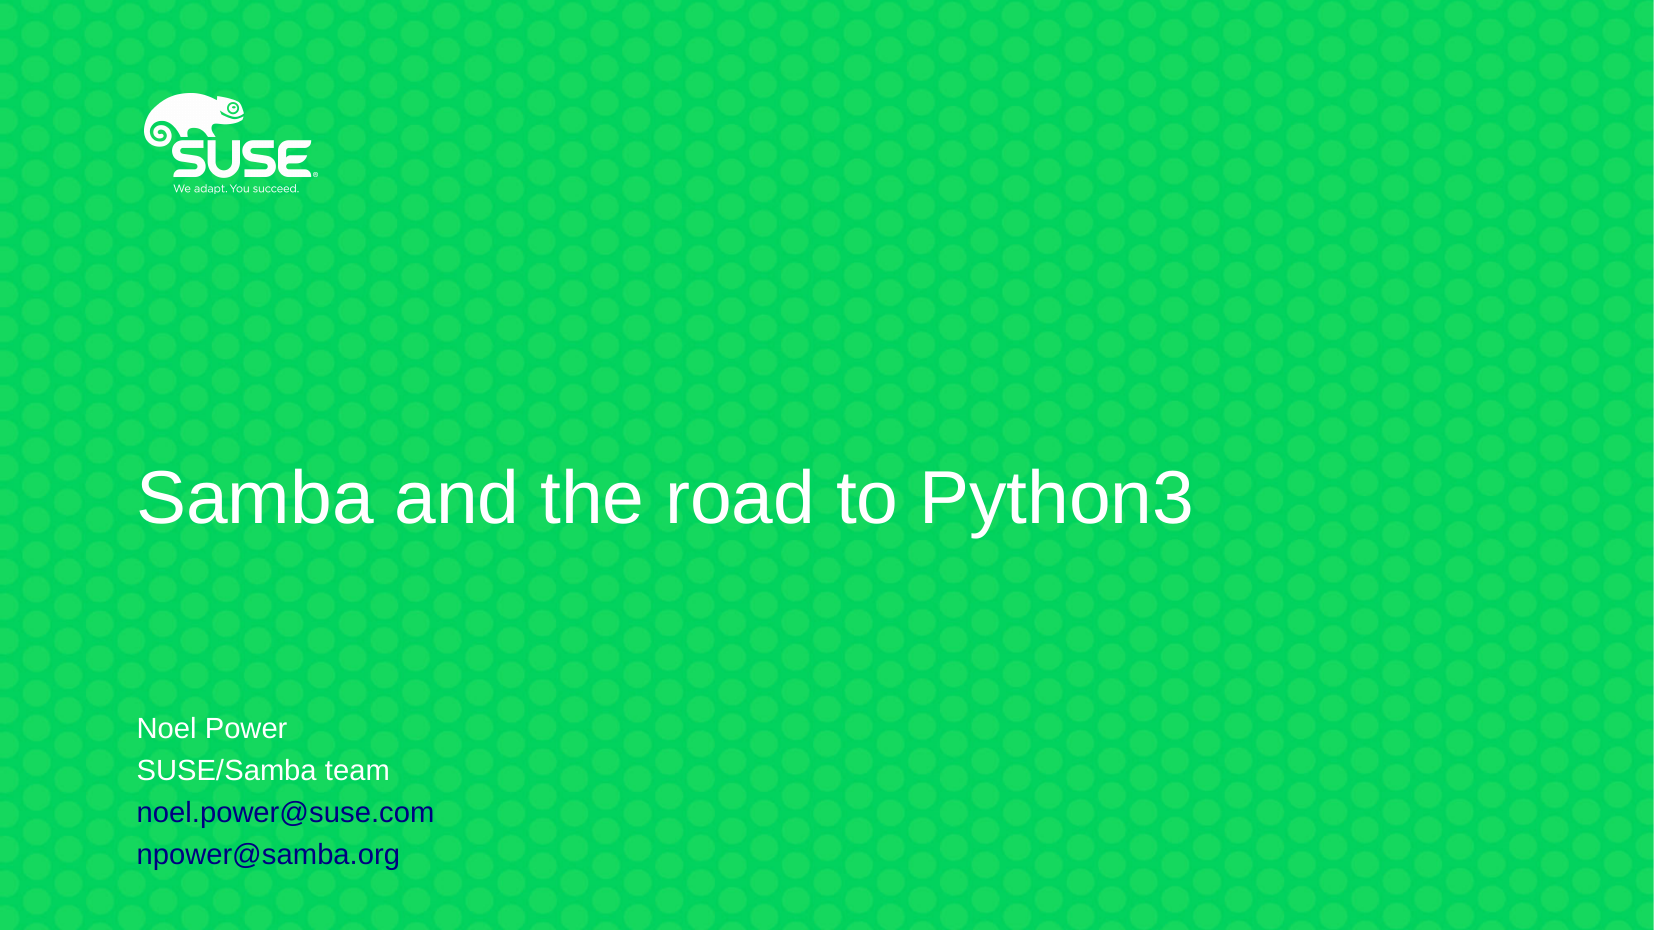

# Samba and the road to Python3
Noel Power
SUSE/Samba team
noel.power@suse.com
npower@samba.org